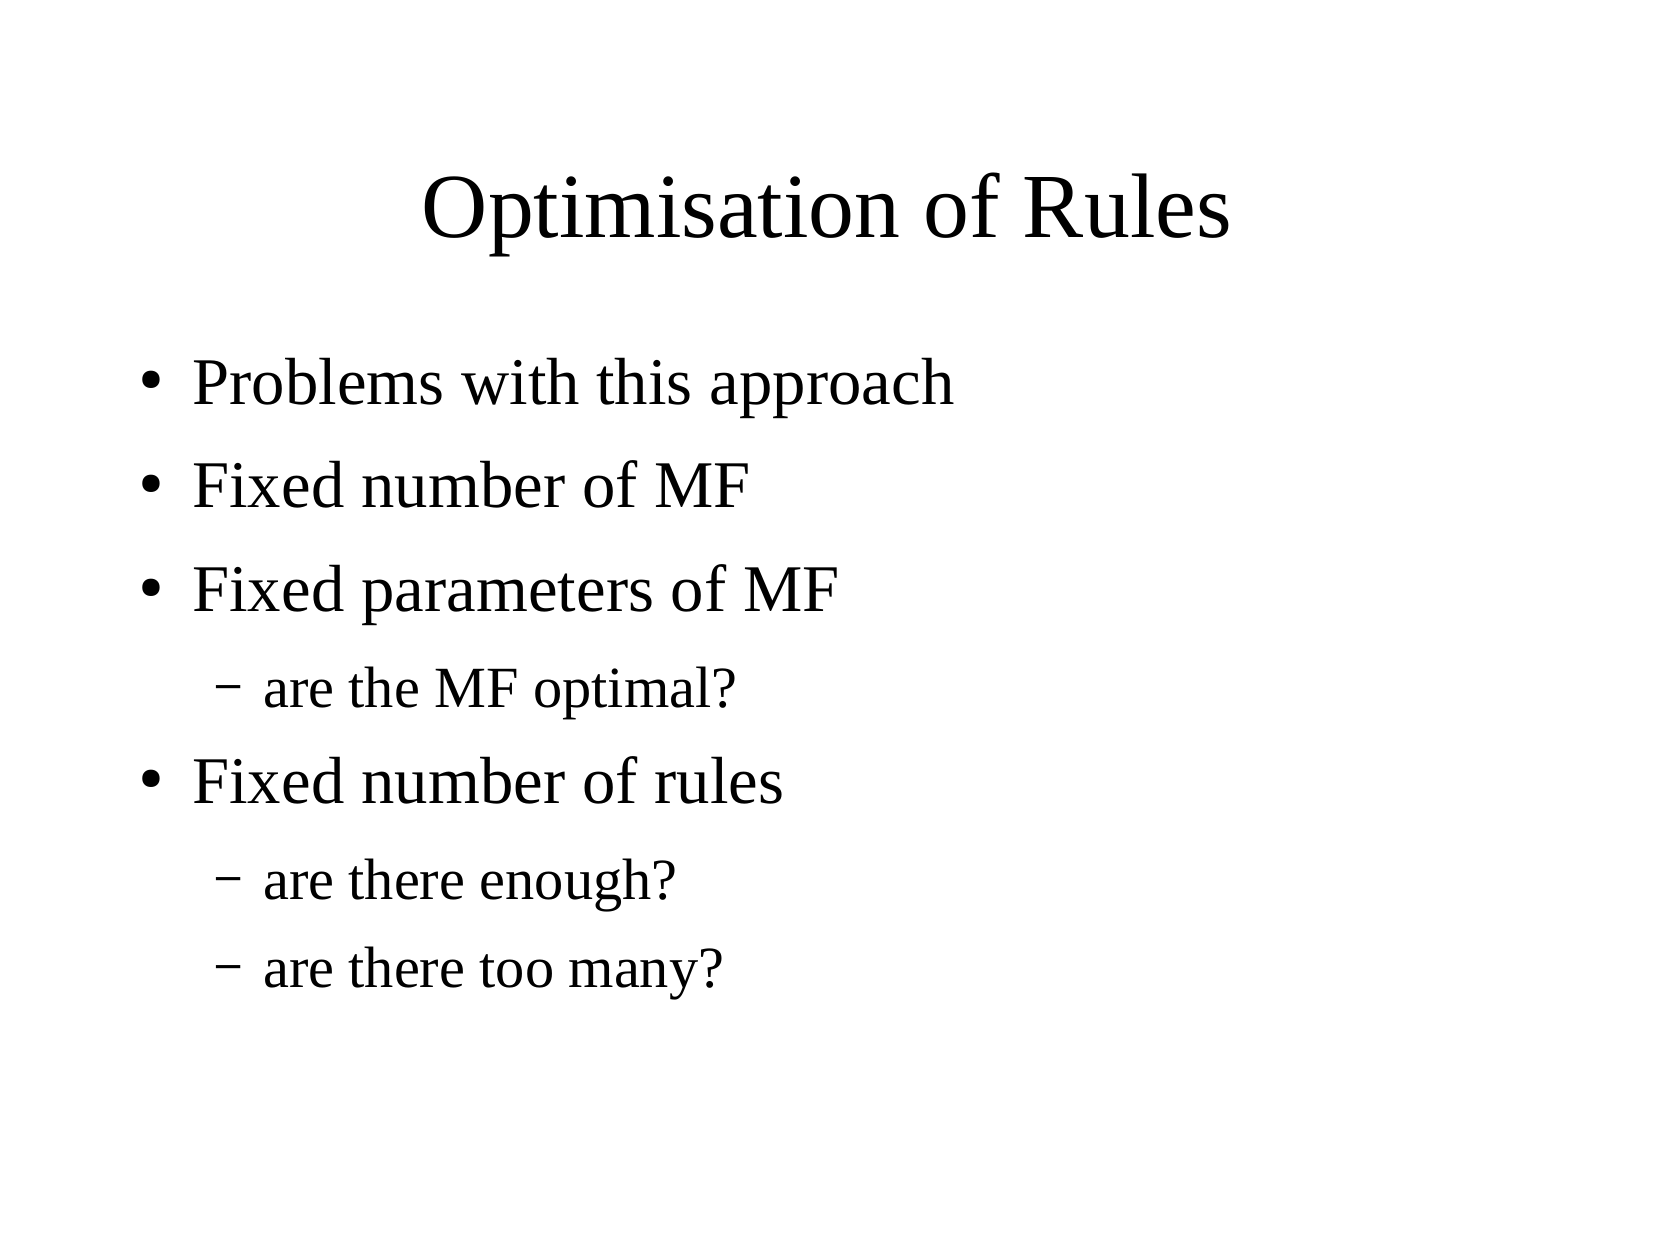

# Optimisation of Rules
Problems with this approach
Fixed number of MF
Fixed parameters of MF
are the MF optimal?
Fixed number of rules
are there enough?
are there too many?